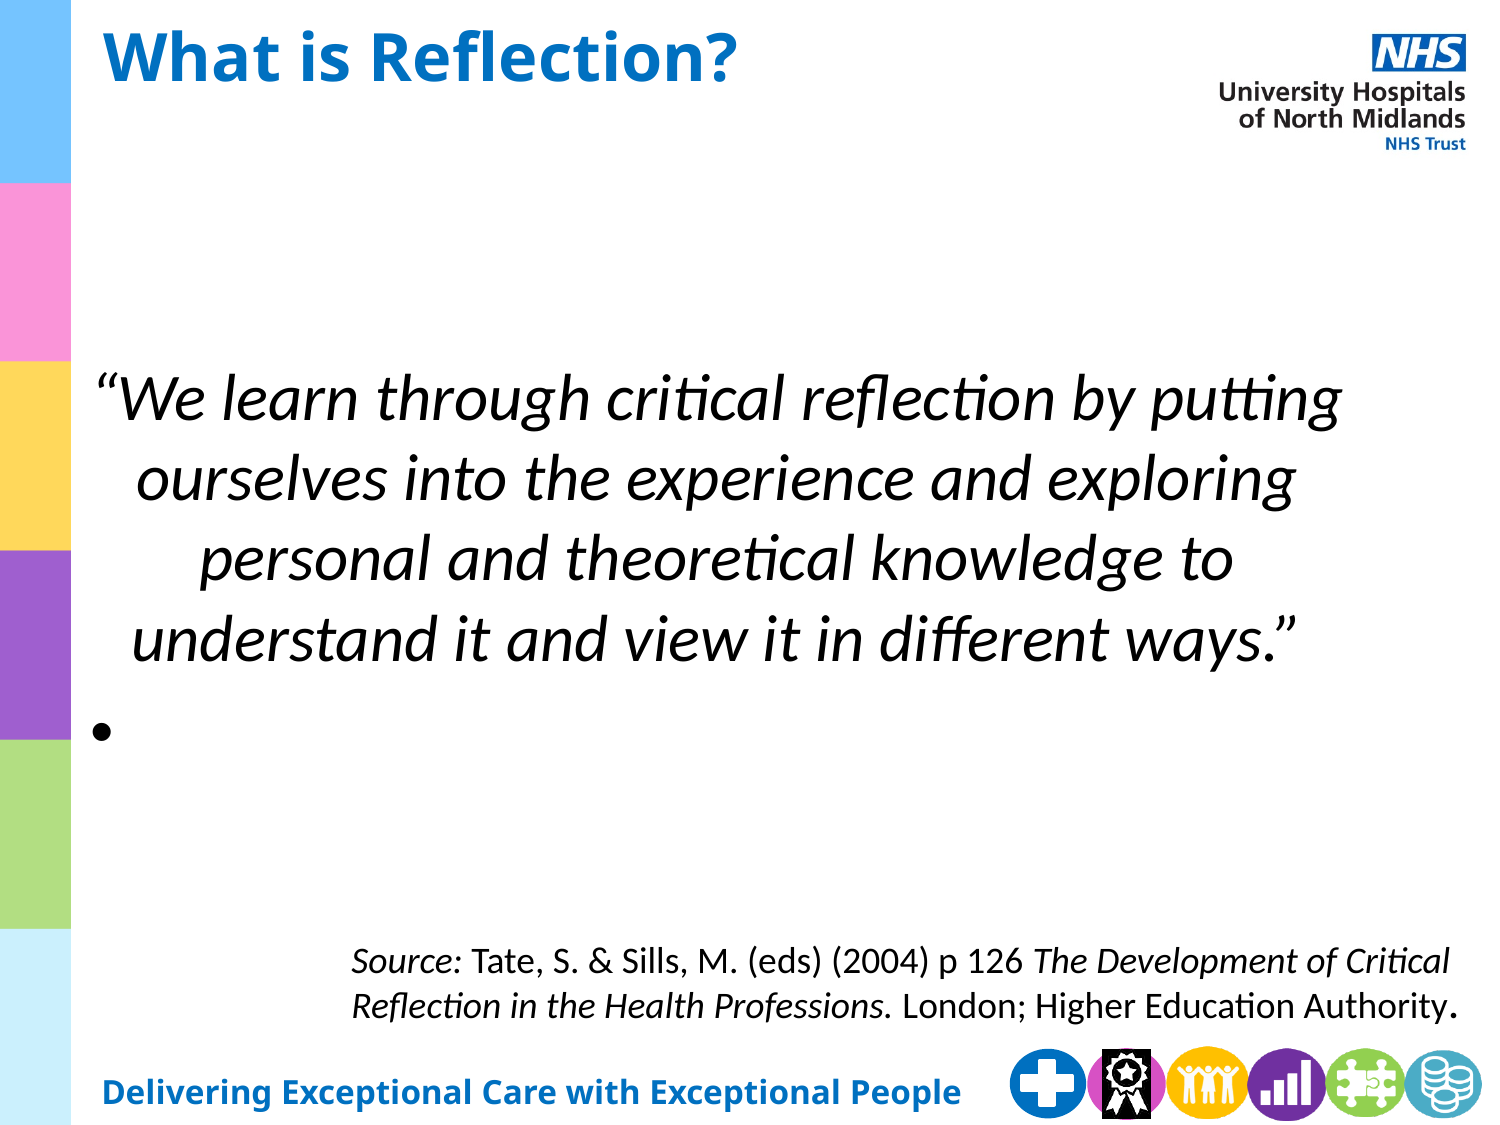

# What is Reflection?
“We learn through critical reflection by putting ourselves into the experience and exploring personal and theoretical knowledge to understand it and view it in different ways.”
Source: Tate, S. & Sills, M. (eds) (2004) p 126 The Development of Critical Reflection in the Health Professions. London; Higher Education Authority.